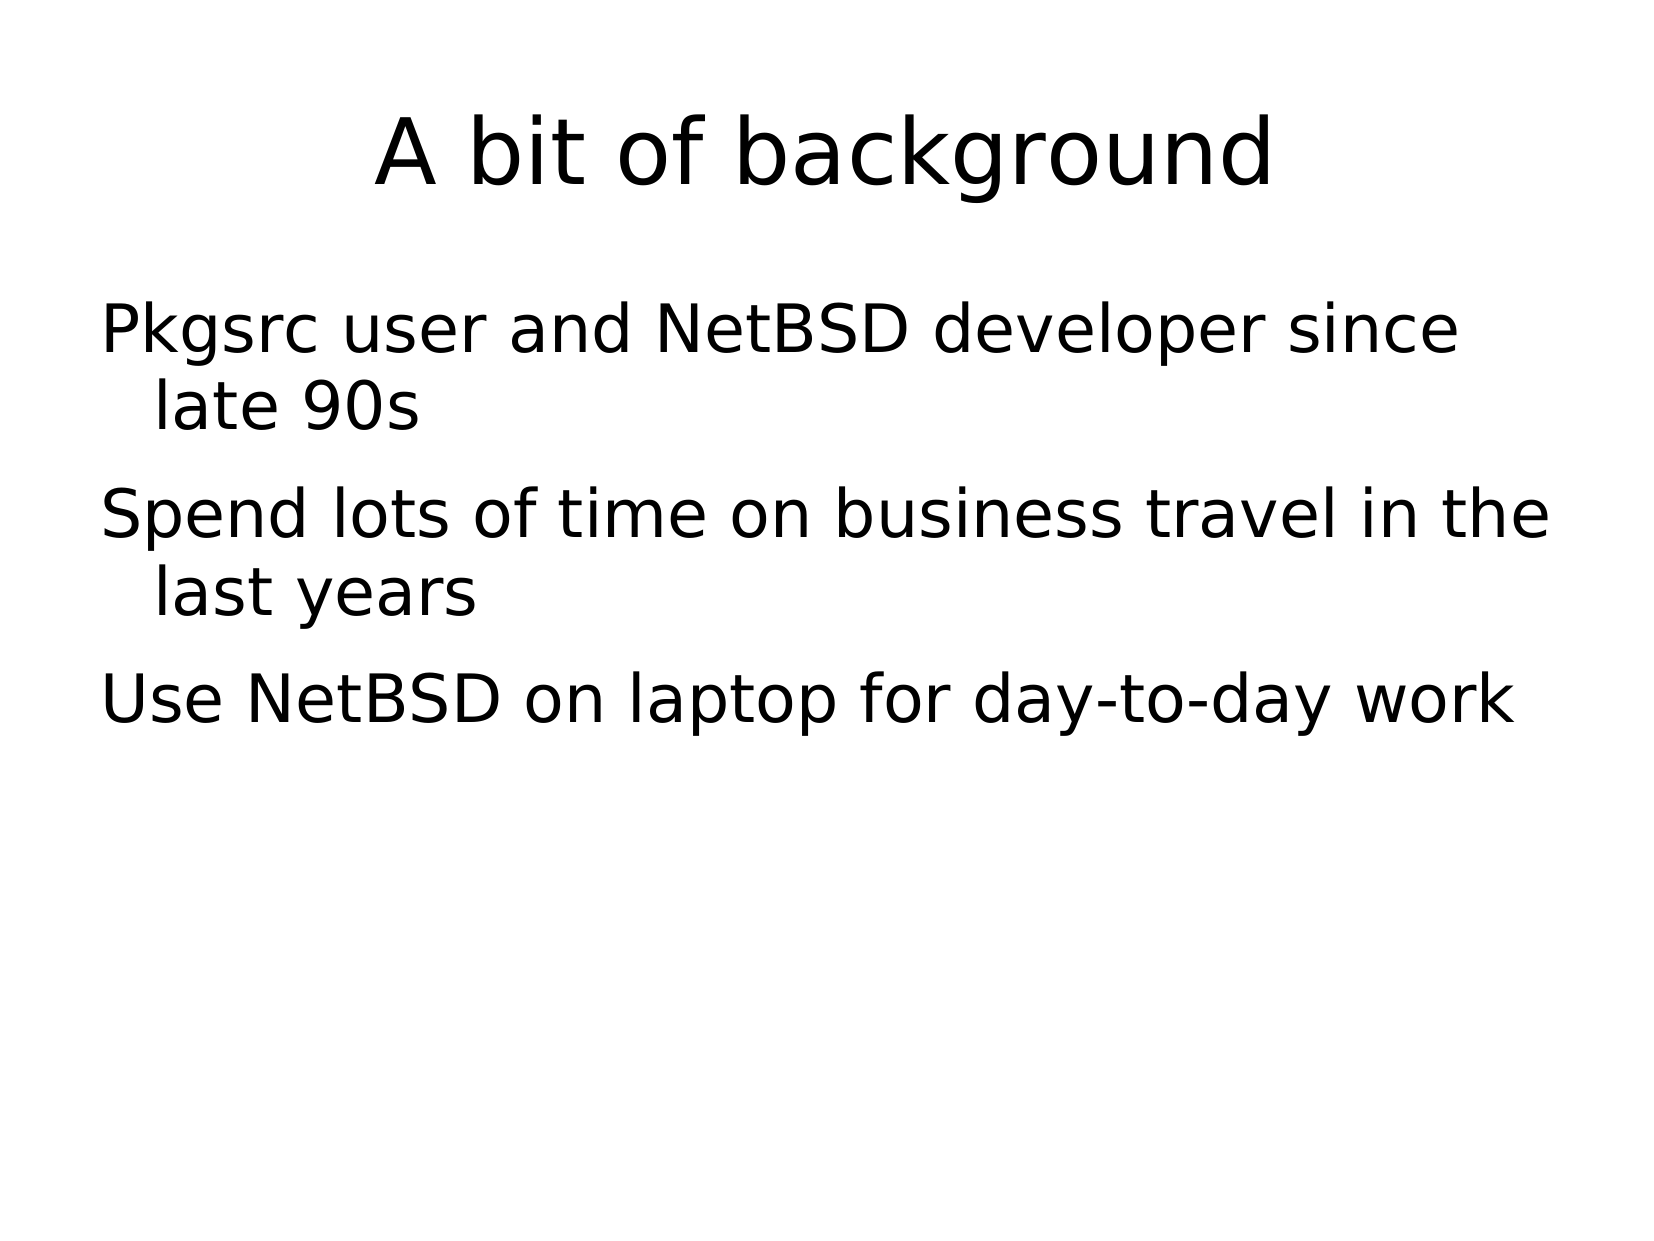

# A bit of background
Pkgsrc user and NetBSD developer since late 90s
Spend lots of time on business travel in the last years
Use NetBSD on laptop for day-to-day work